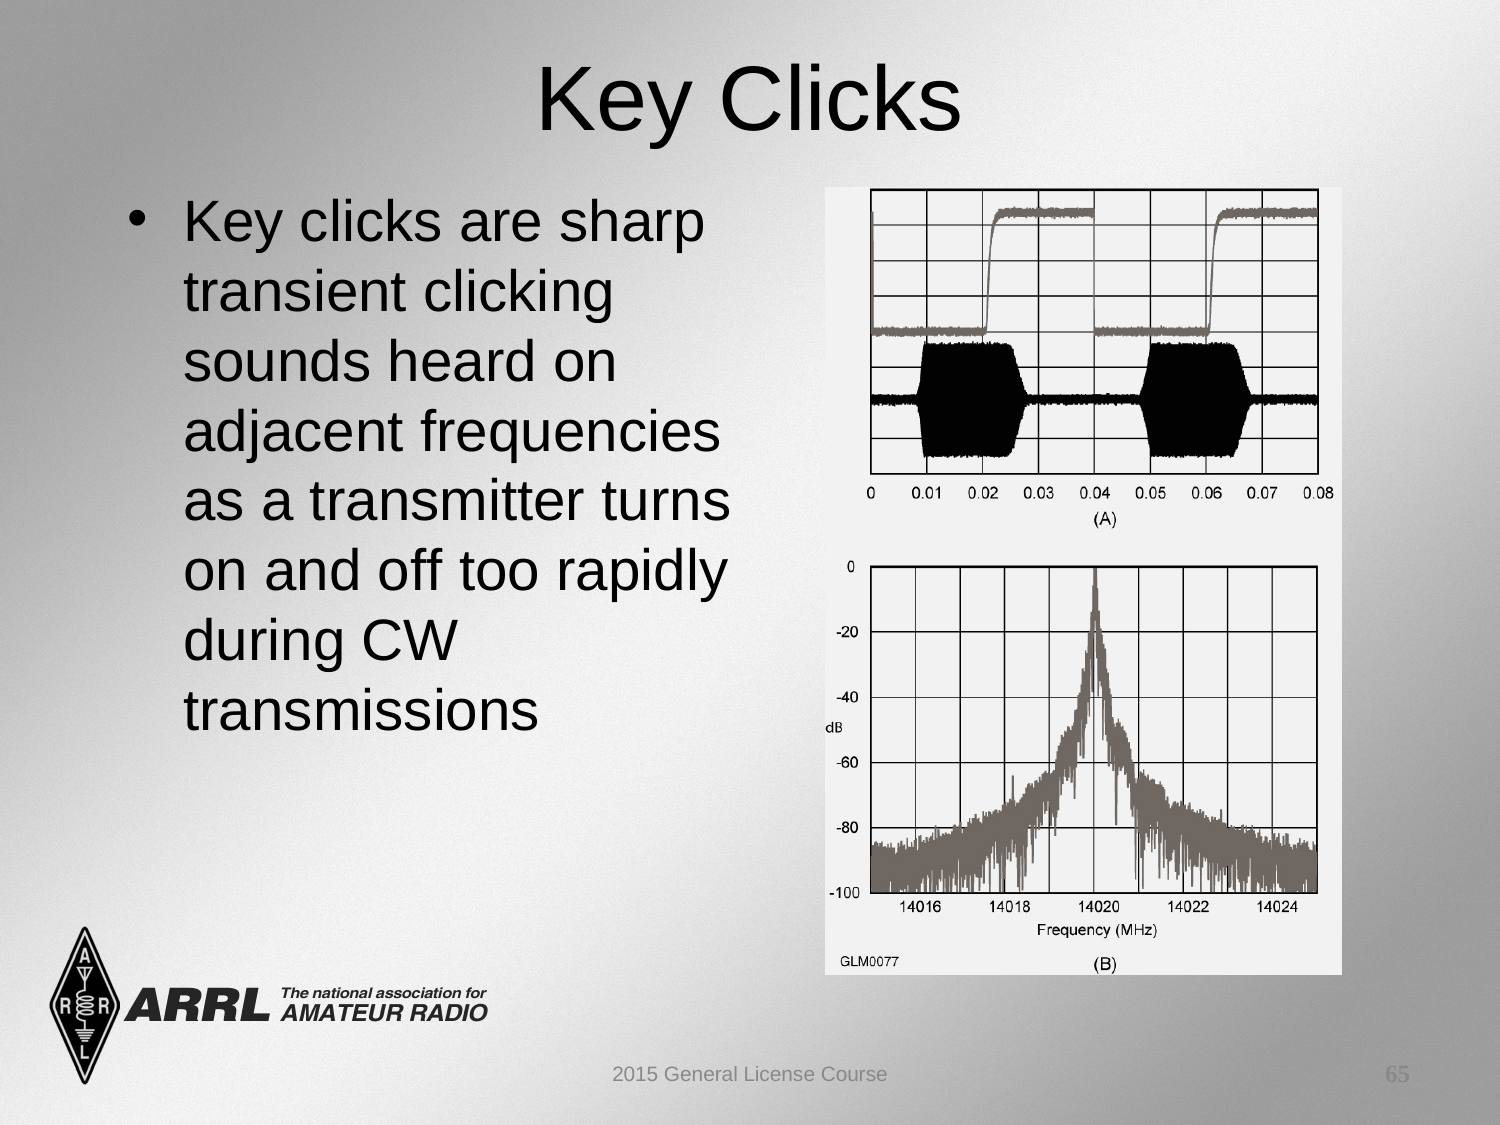

Key Clicks
Key clicks are sharp transient clicking sounds heard on adjacent frequencies as a transmitter turns on and off too rapidly during CW transmissions
2015 General License Course